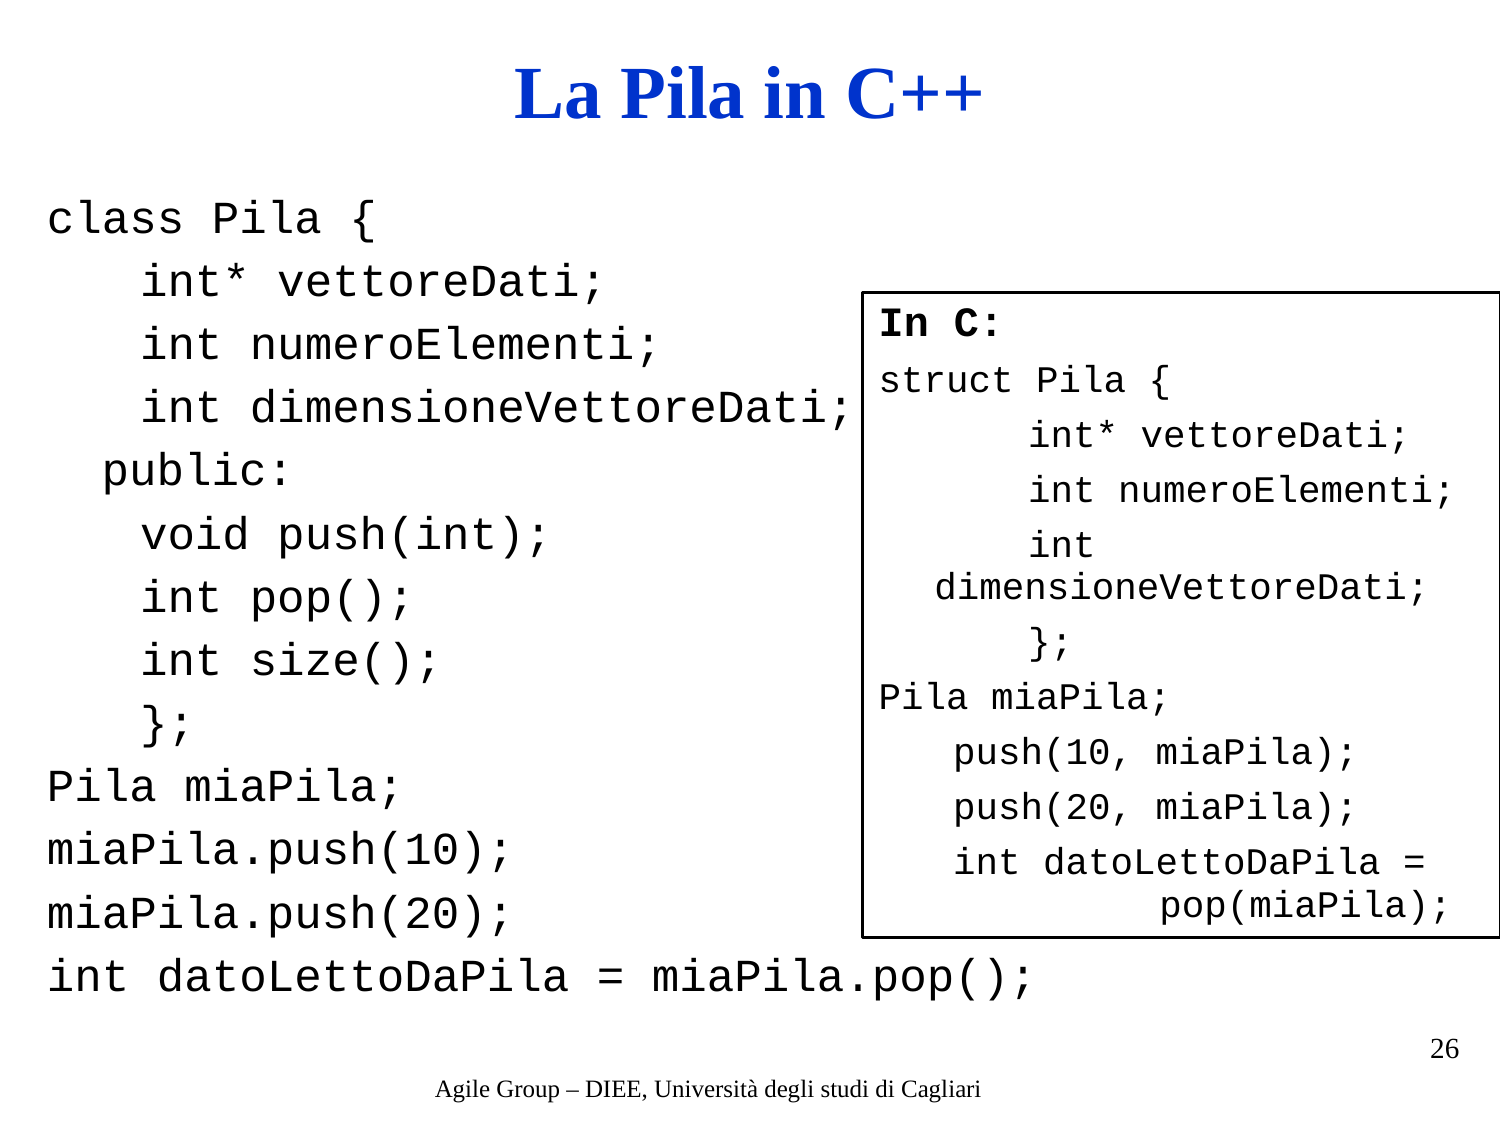

# La Pila in C++
	class Pila {
		int* vettoreDati;
		int numeroElementi;
		int dimensioneVettoreDati;
	 public:
		void push(int);
		int pop();
		int size();
		};
	Pila miaPila;
	miaPila.push(10);
	miaPila.push(20);
	int datoLettoDaPila = miaPila.pop();
In C:
struct Pila {
			int* vettoreDati;
			int numeroElementi;
			int dimensioneVettoreDati;
			};
Pila miaPila;
		push(10, miaPila);
		push(20, miaPila);
		int datoLettoDaPila =
 pop(miaPila);
26